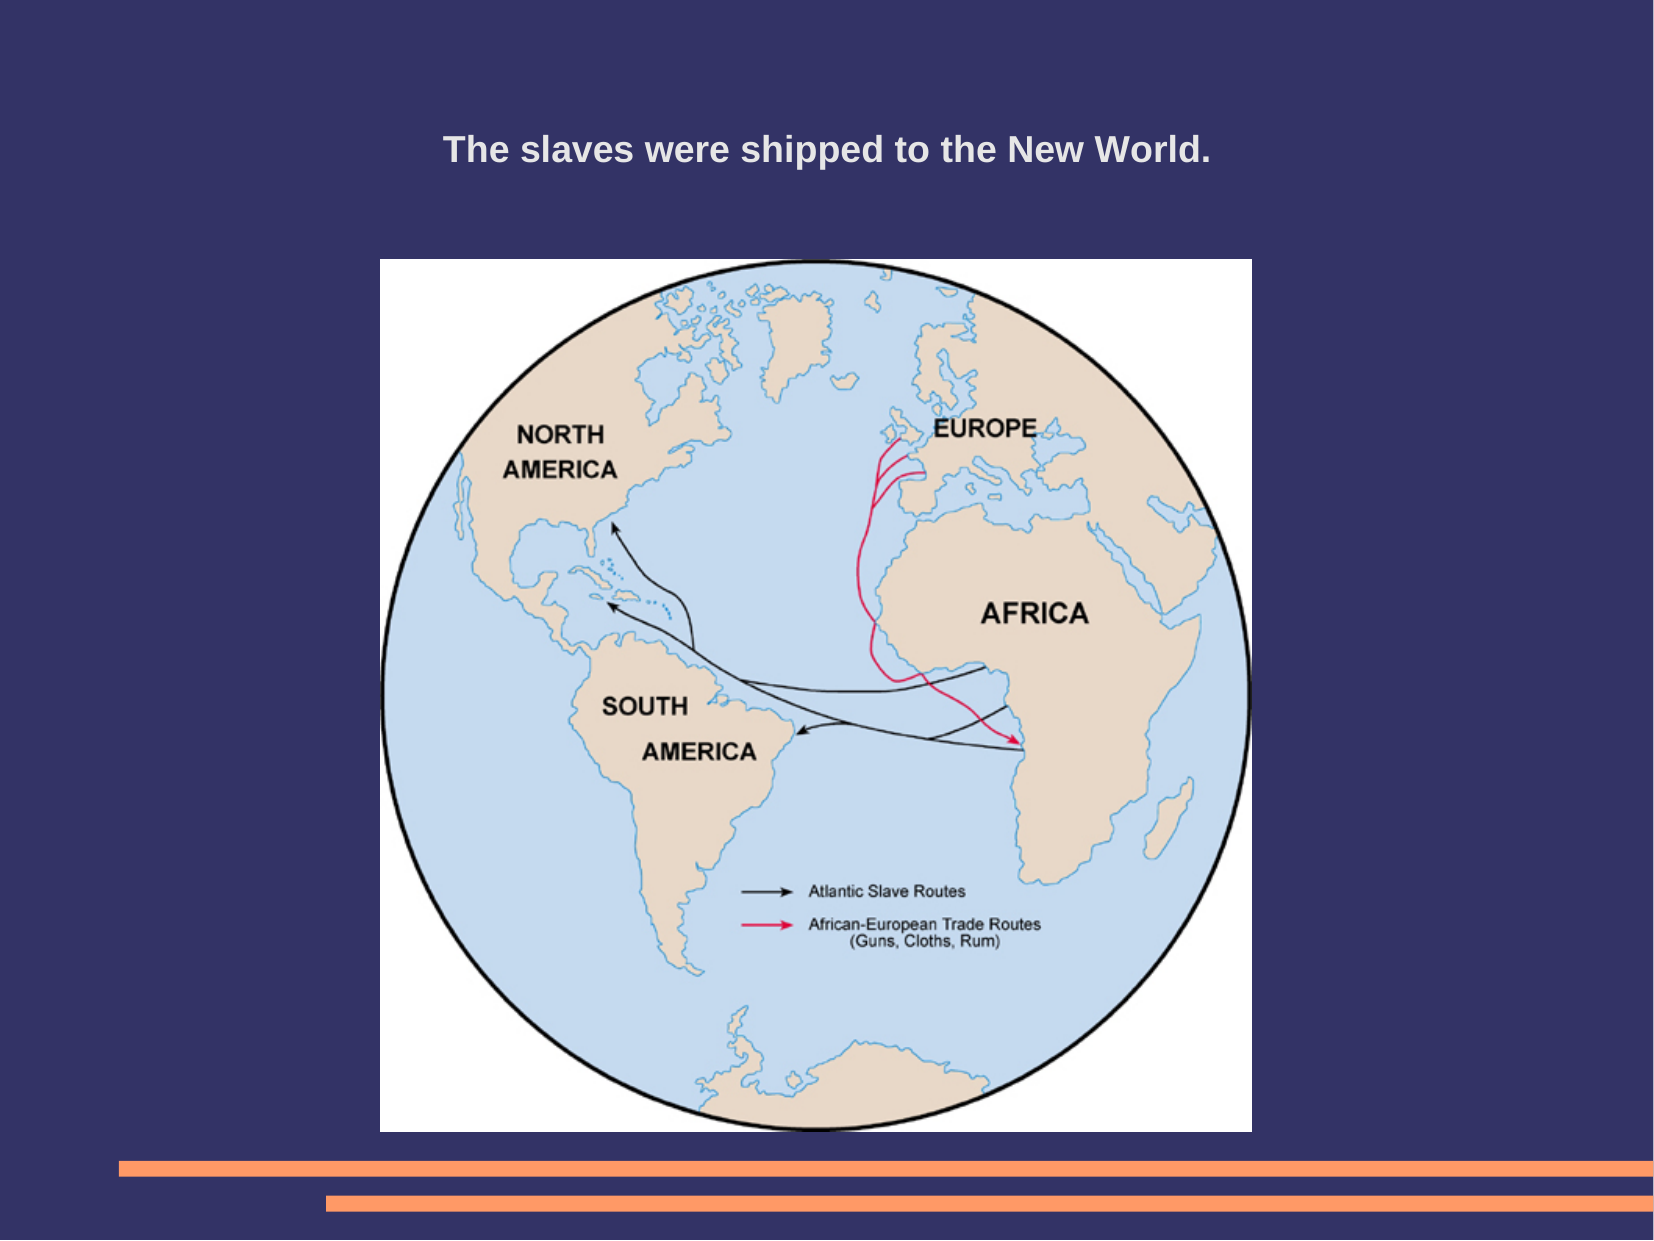

# The slaves were shipped to the New World.